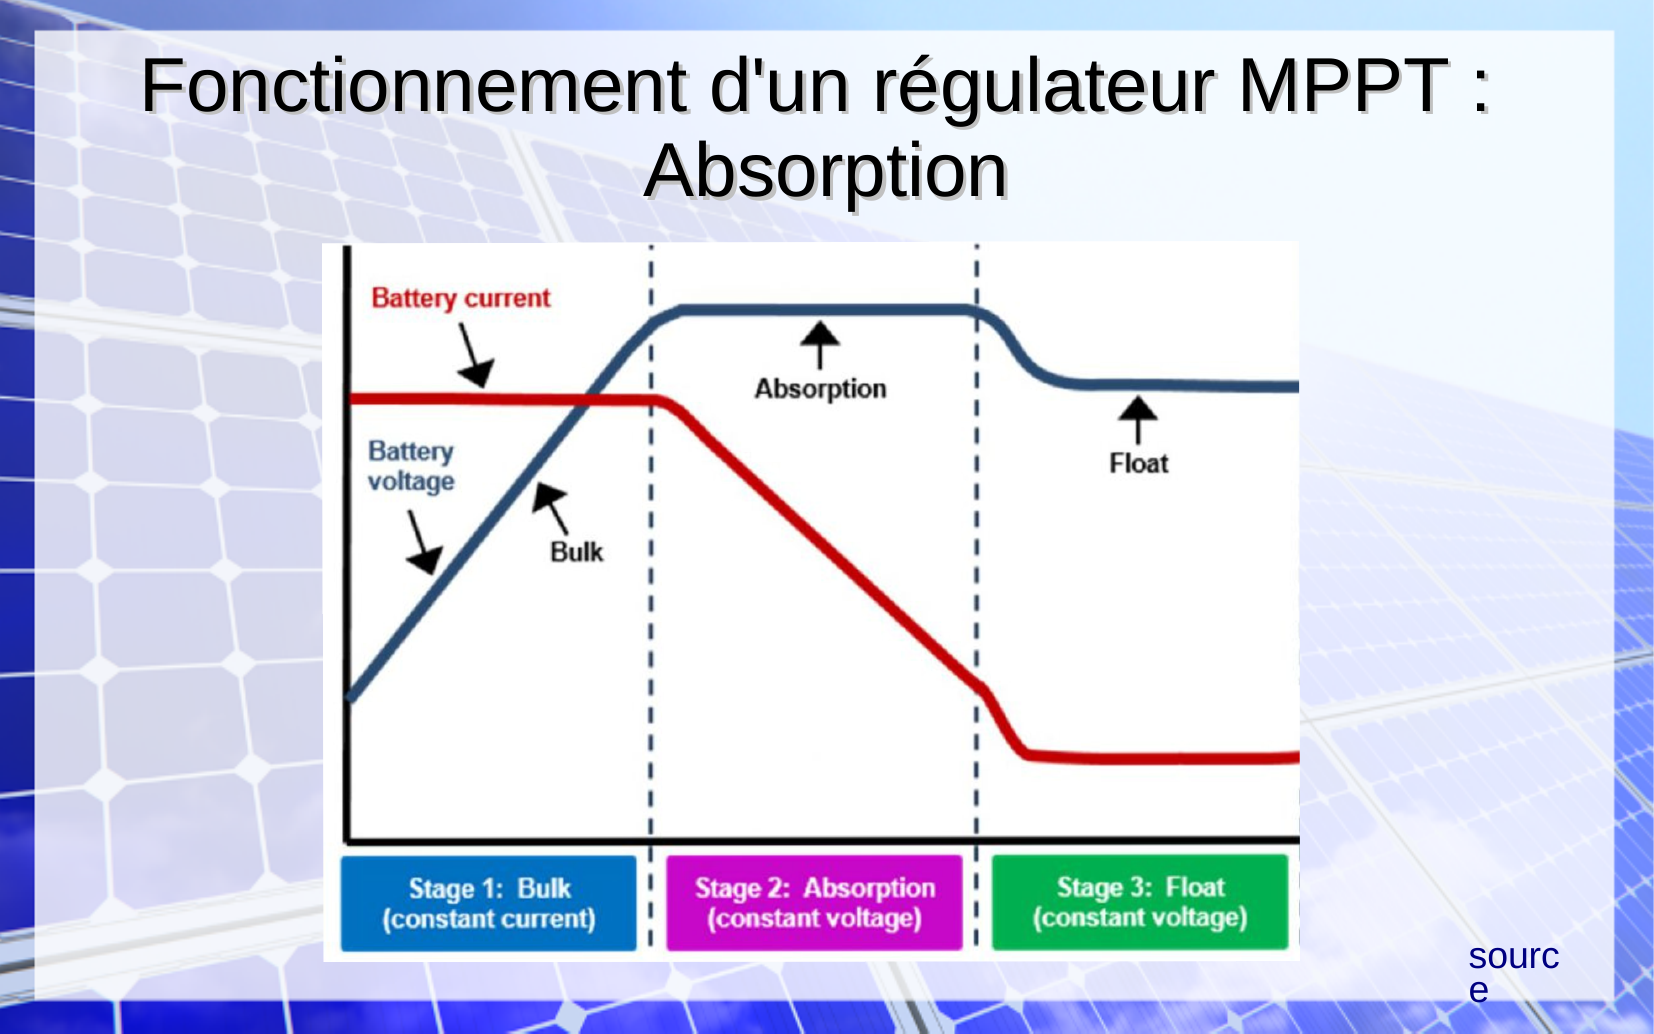

# Fonctionnement d'un régulateur MPPT : Absorption
source